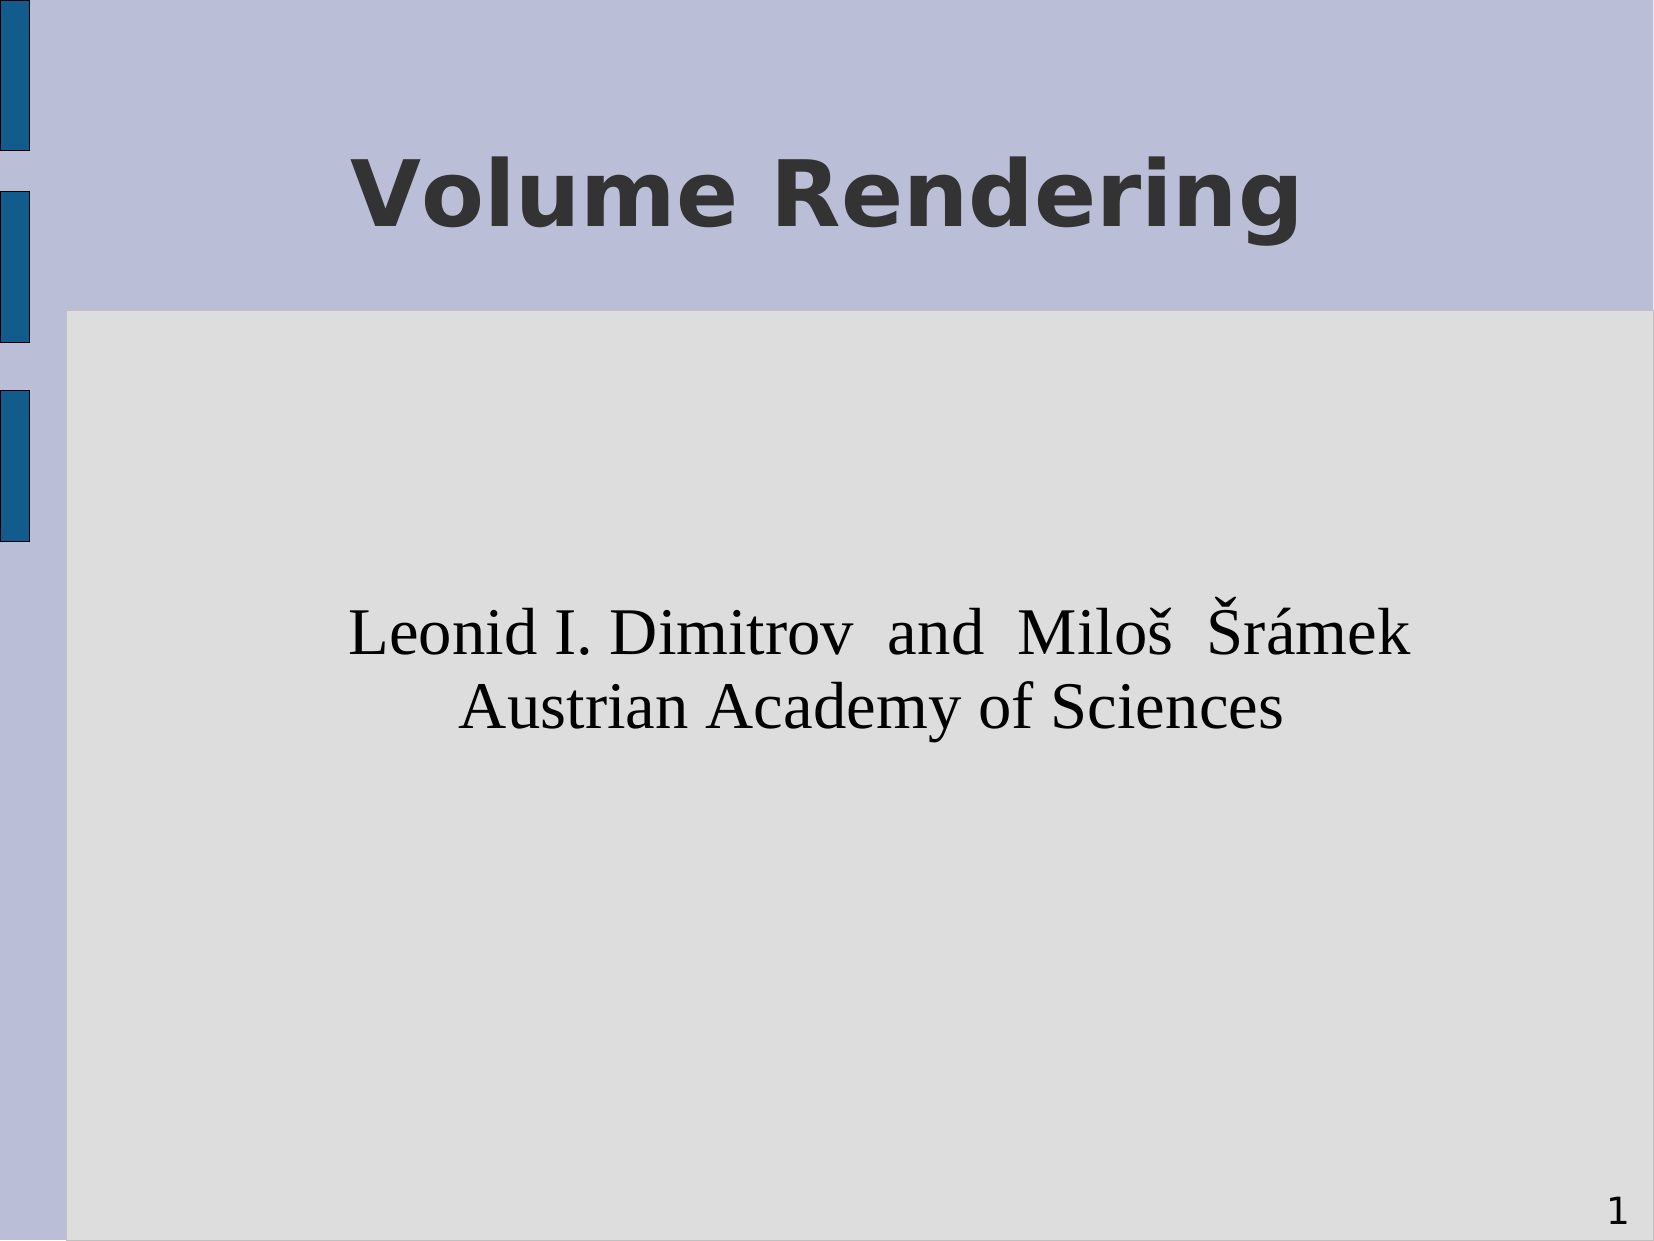

# Volume Rendering
Leonid I. Dimitrov and Miloš Šrámek
Austrian Academy of Sciences